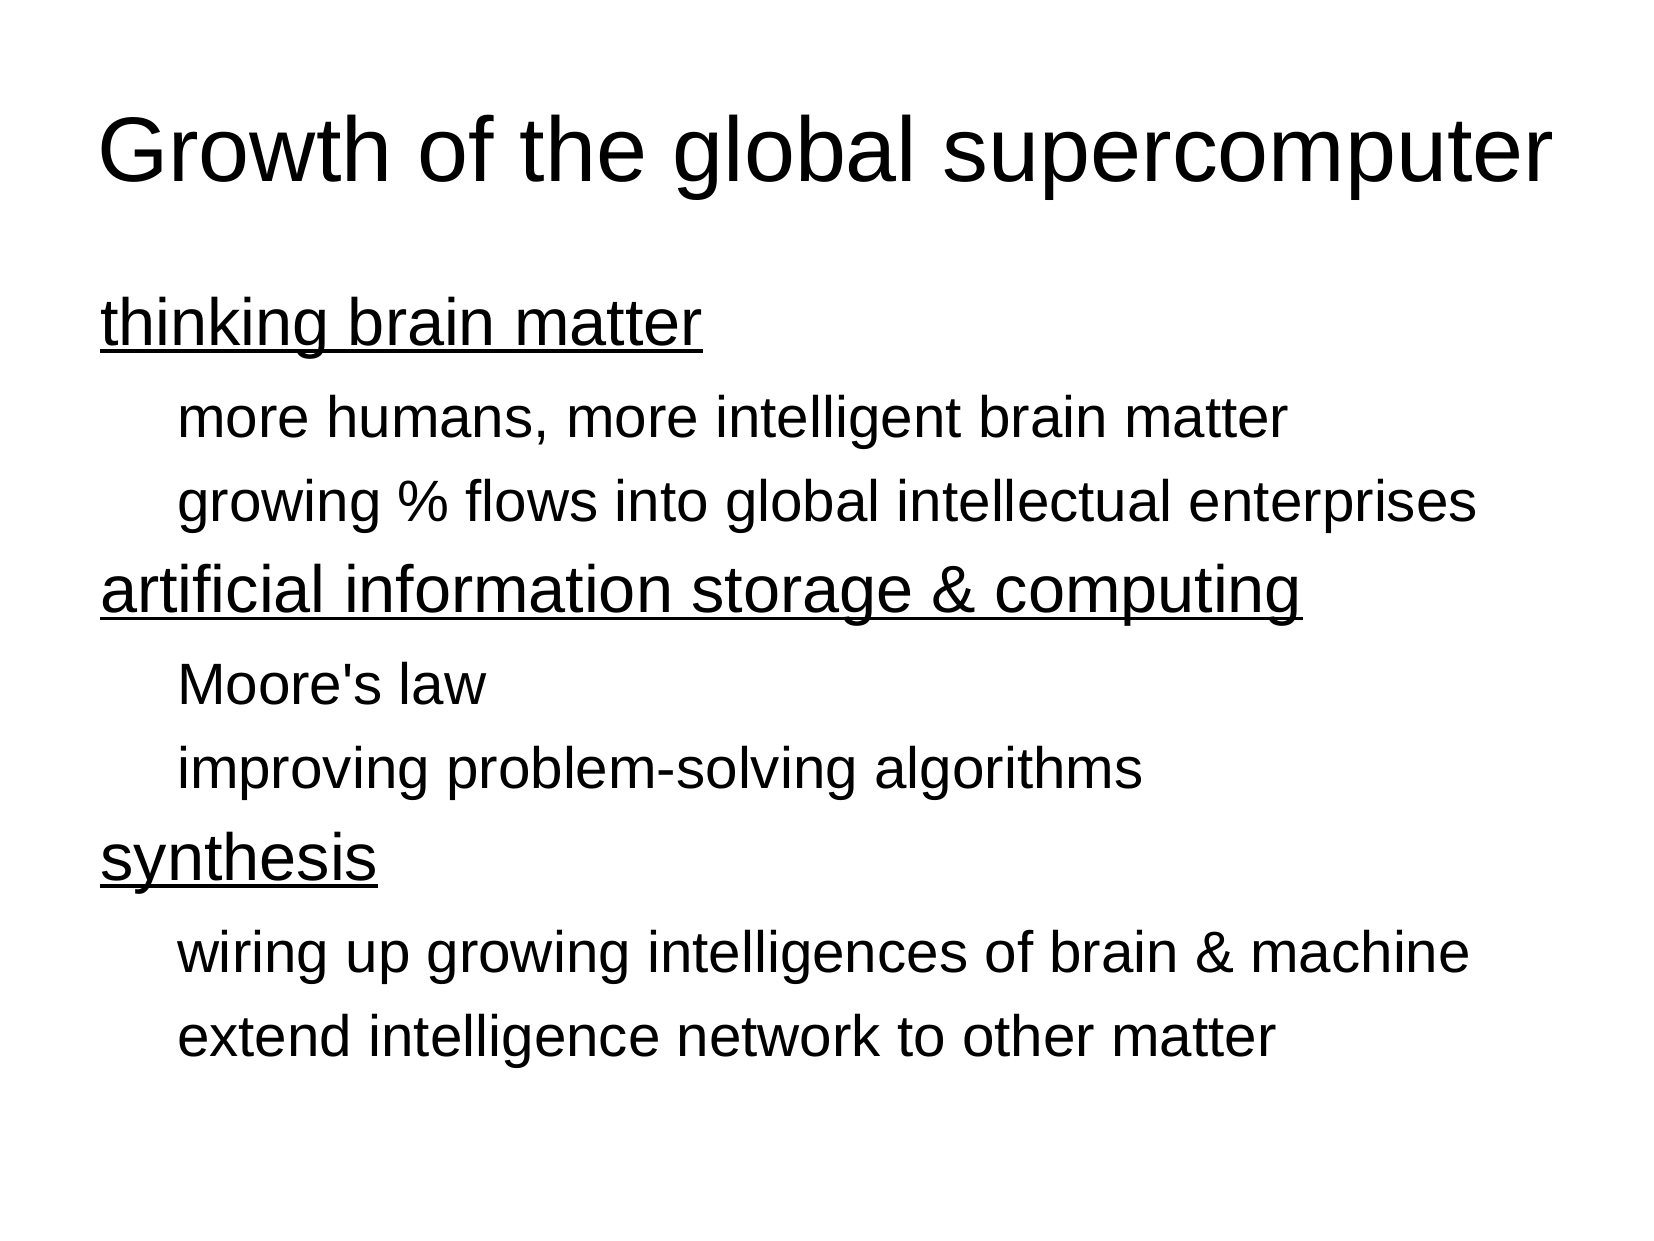

# Growth of the global supercomputer
thinking brain matter
more humans, more intelligent brain matter
growing % flows into global intellectual enterprises
artificial information storage & computing
Moore's law
improving problem-solving algorithms
synthesis
wiring up growing intelligences of brain & machine
extend intelligence network to other matter